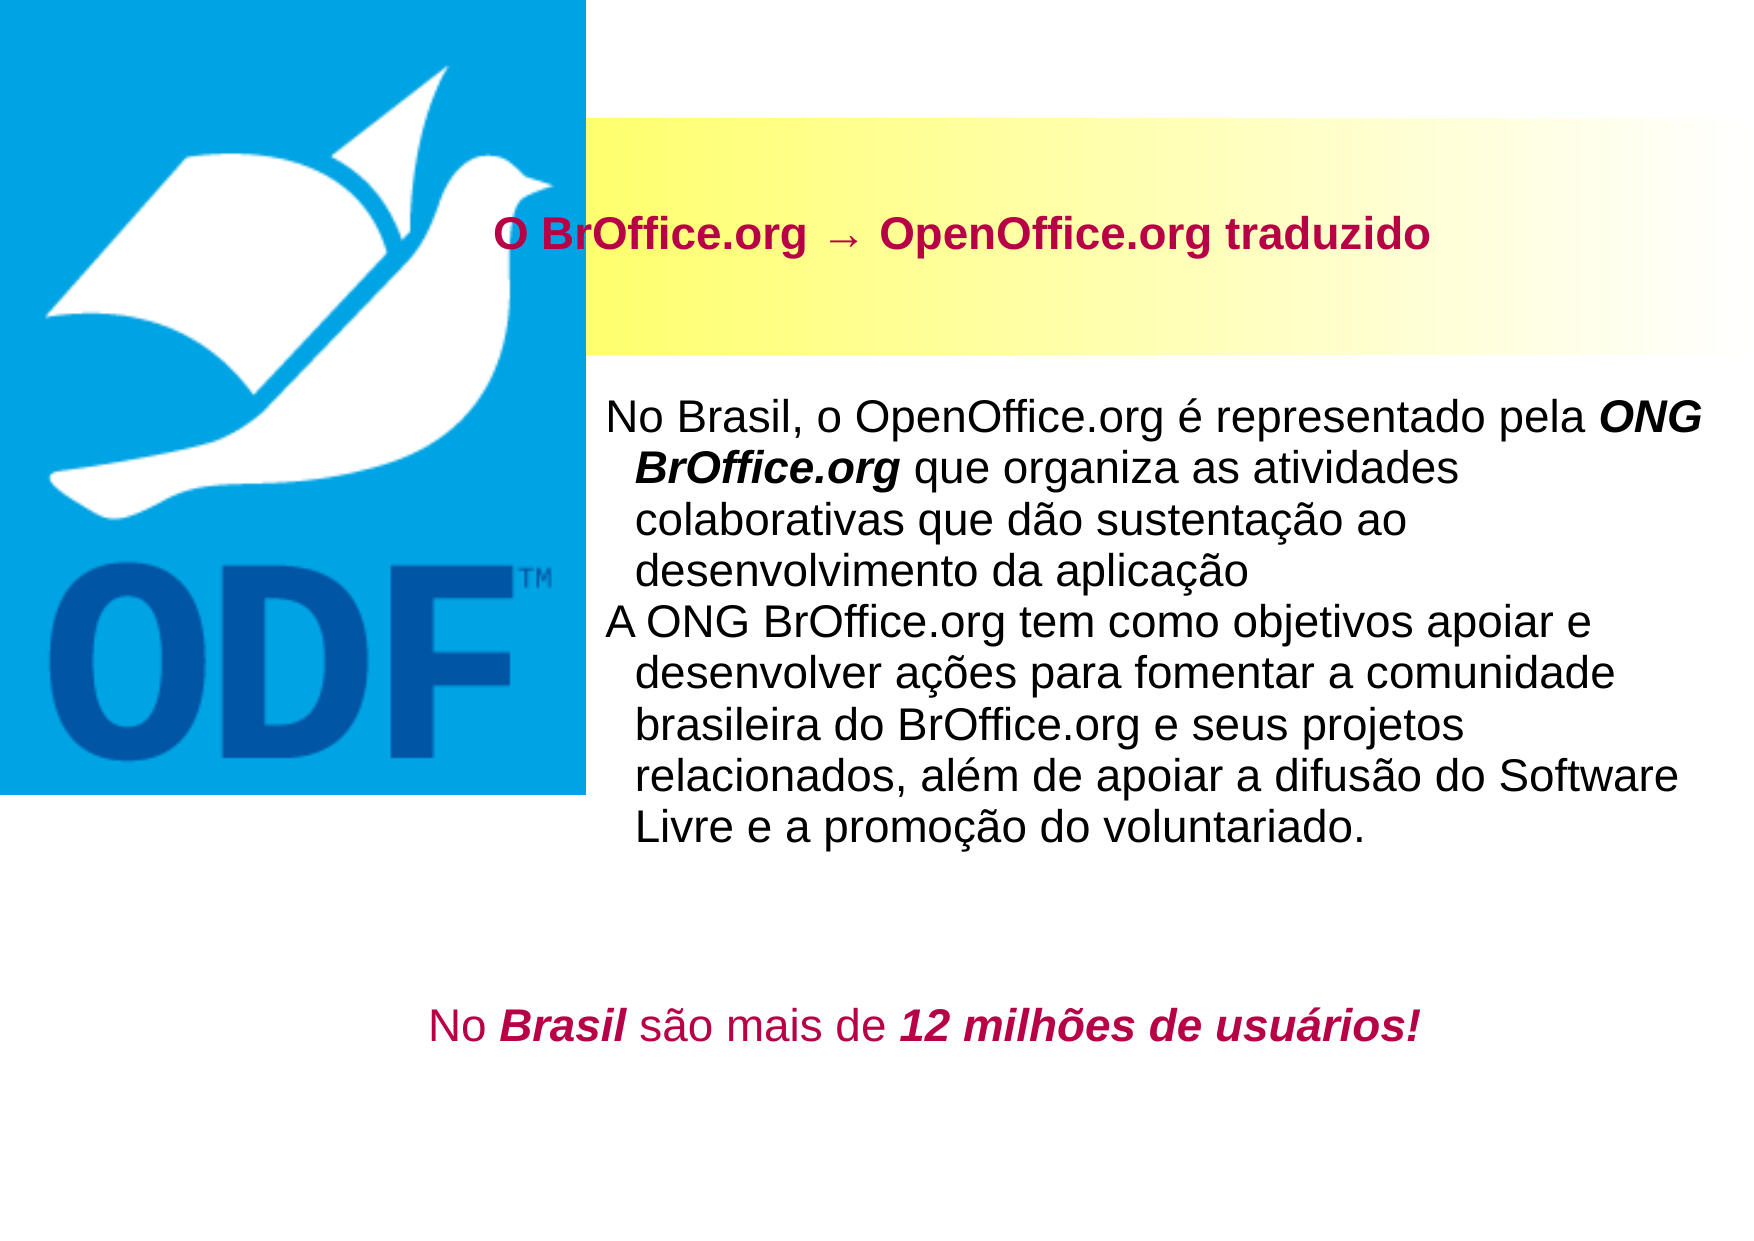

O BrOffice.org → OpenOffice.org traduzido
No Brasil, o OpenOffice.org é representado pela ONG BrOffice.org que organiza as atividades colaborativas que dão sustentação ao desenvolvimento da aplicação
A ONG BrOffice.org tem como objetivos apoiar e desenvolver ações para fomentar a comunidade brasileira do BrOffice.org e seus projetos relacionados, além de apoiar a difusão do Software Livre e a promoção do voluntariado.
No Brasil são mais de 12 milhões de usuários!